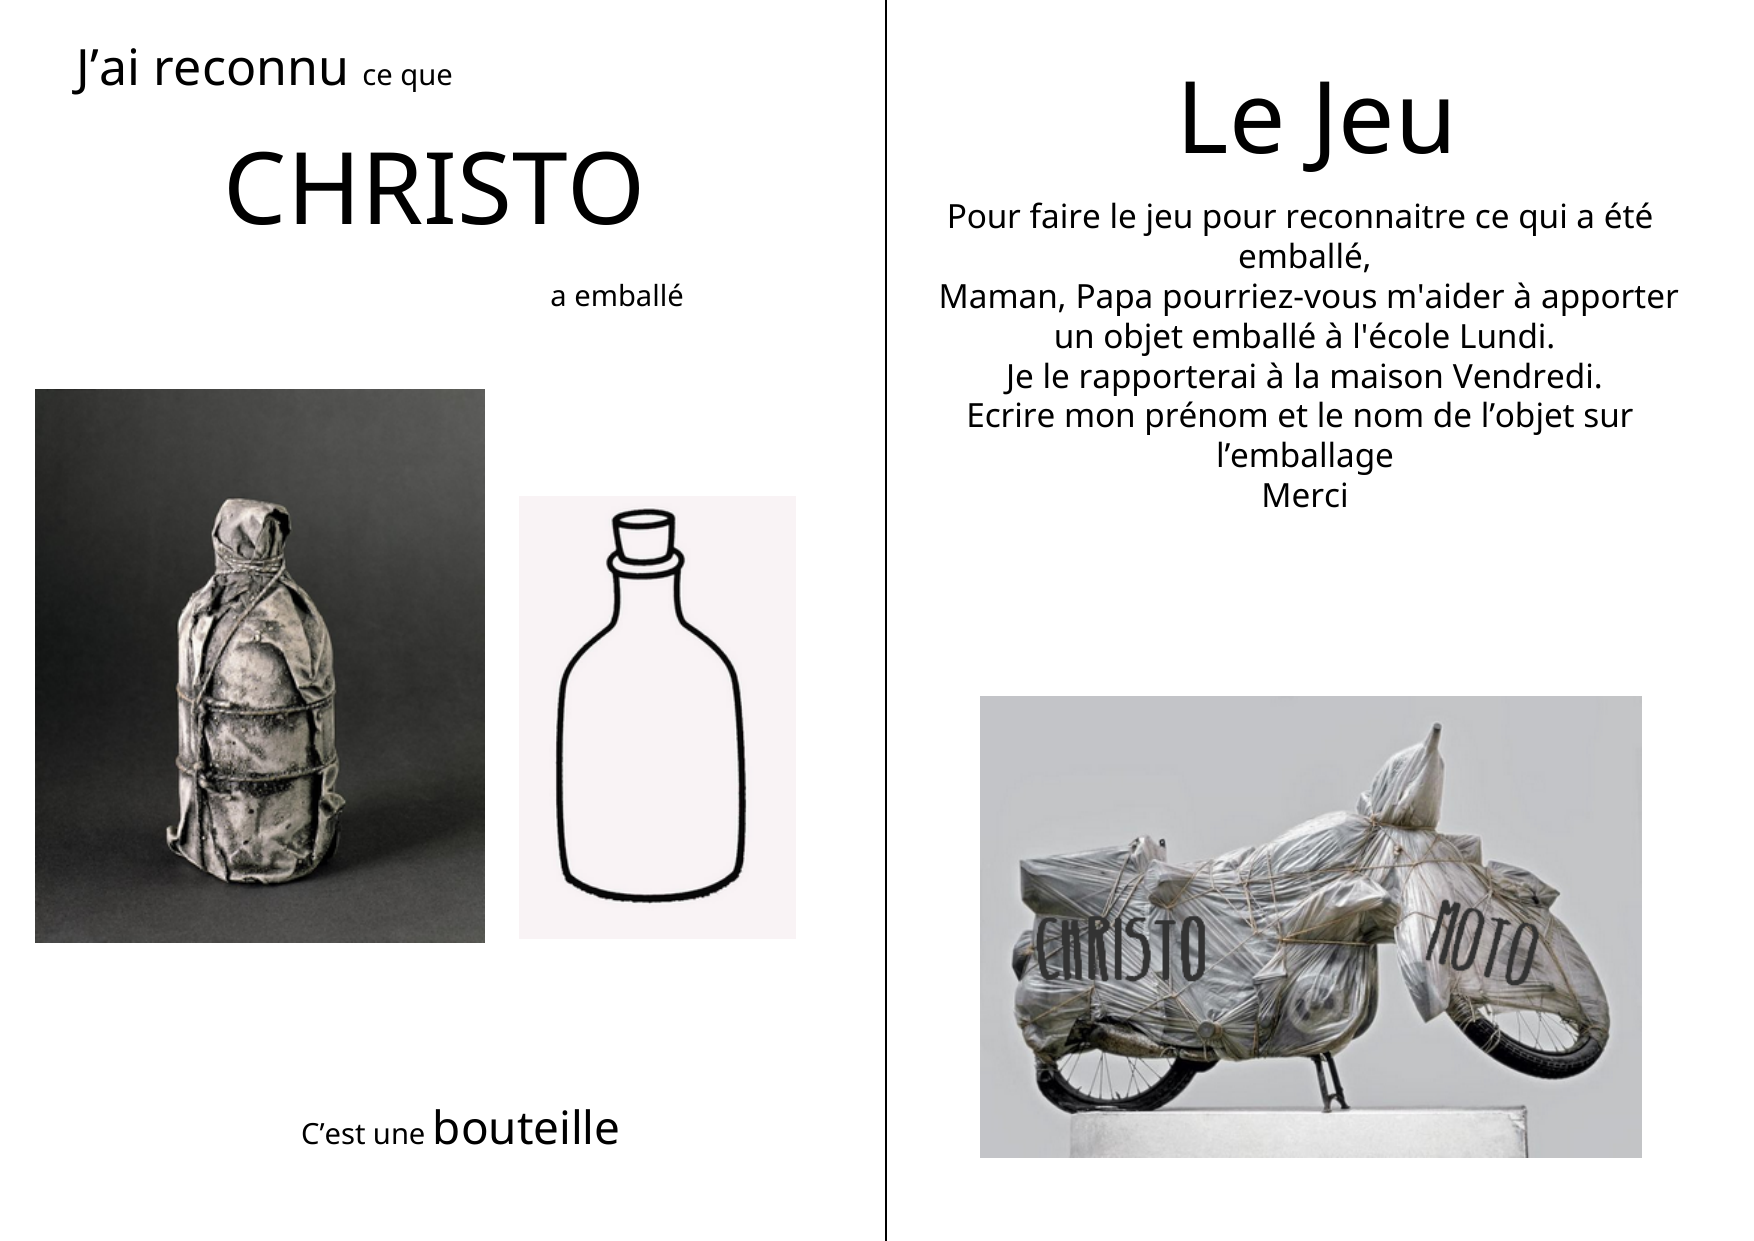

J’ai reconnu ce que
Le Jeu
 CHRISTO
Pour faire le jeu pour reconnaitre ce qui a été
emballé,
 Maman, Papa pourriez-vous m'aider à apporter un objet emballé à l'école Lundi.
Je le rapporterai à la maison Vendredi.
Ecrire mon prénom et le nom de l’objet sur
l’emballage
Merci
 a emballé
C’est une bouteille